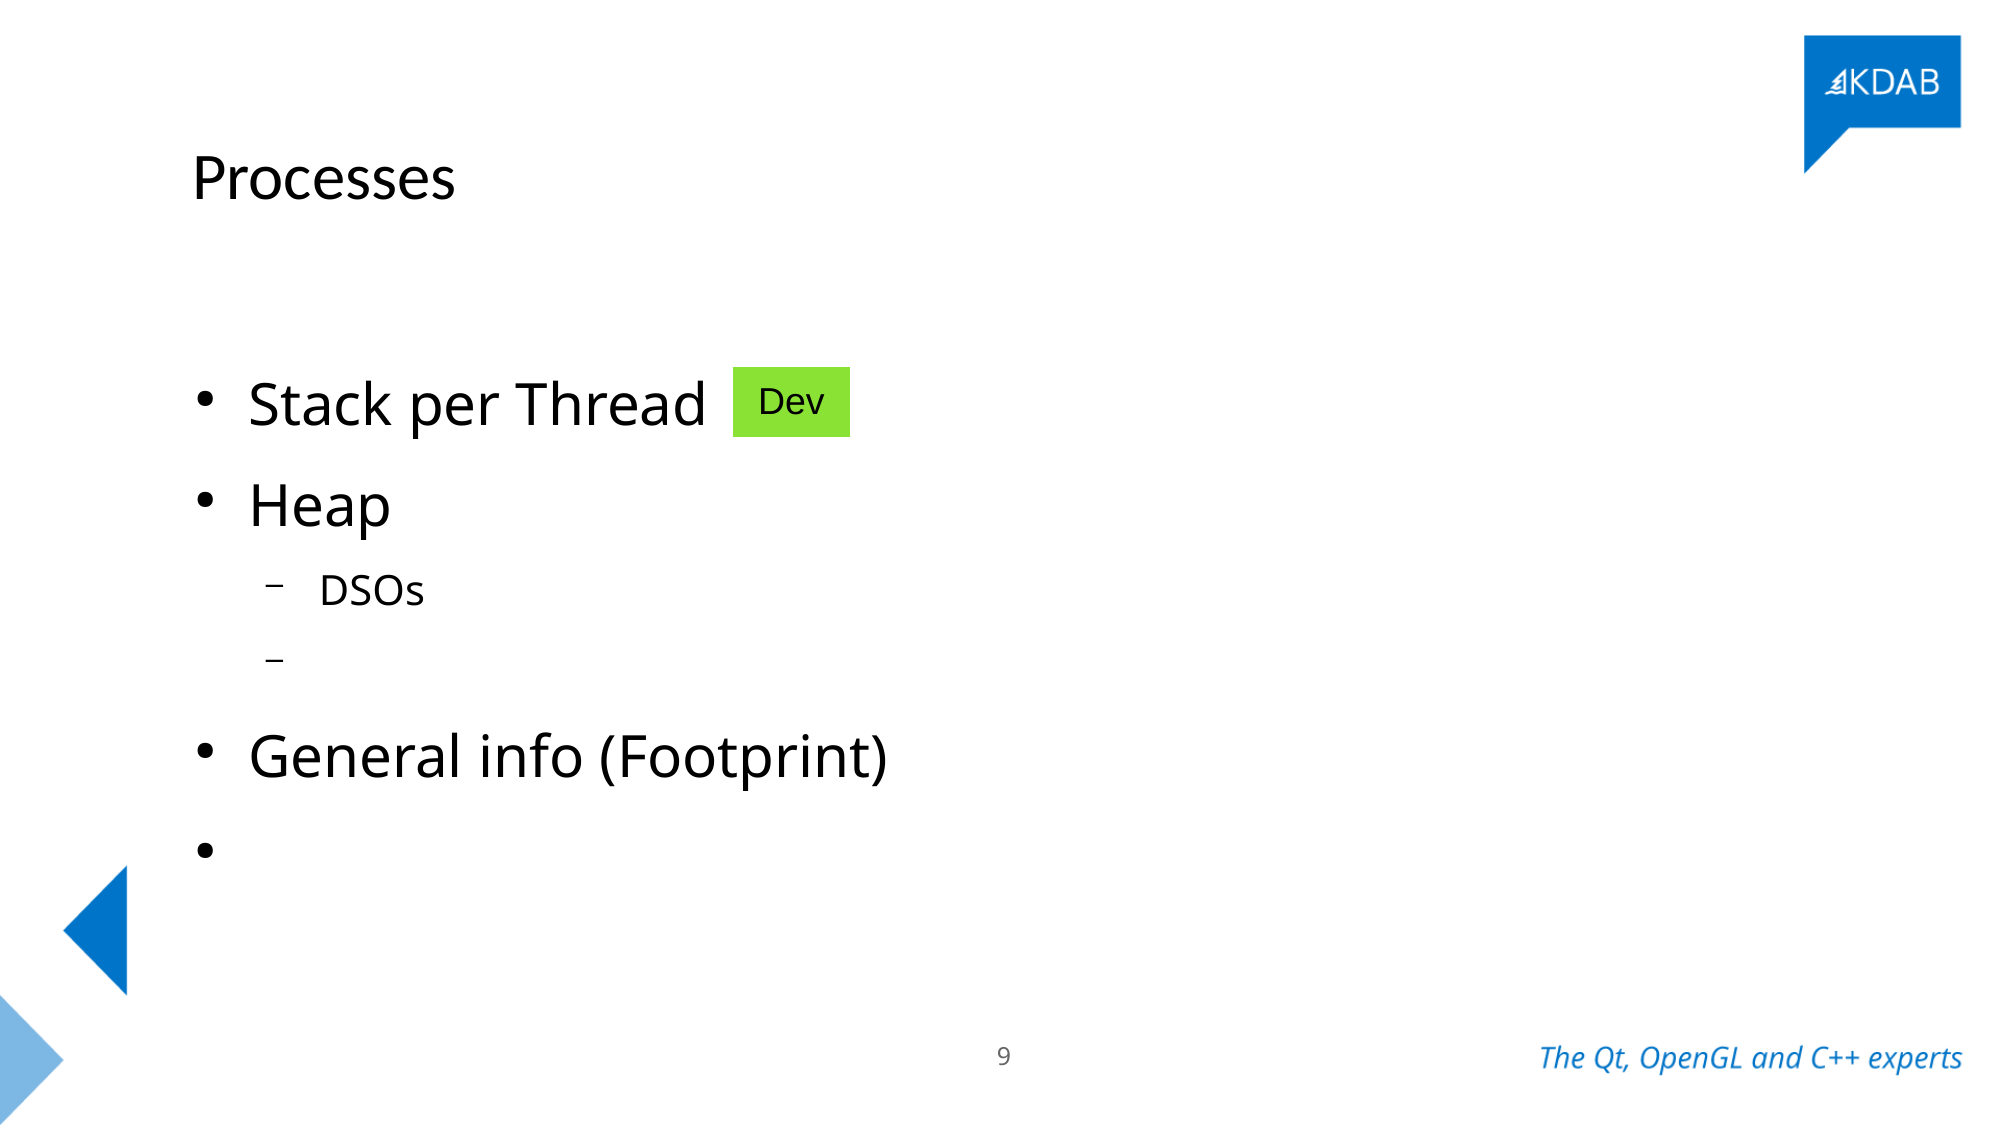

# Processes
Stack per Thread
Heap
DSOs
General info (Footprint)
Dev